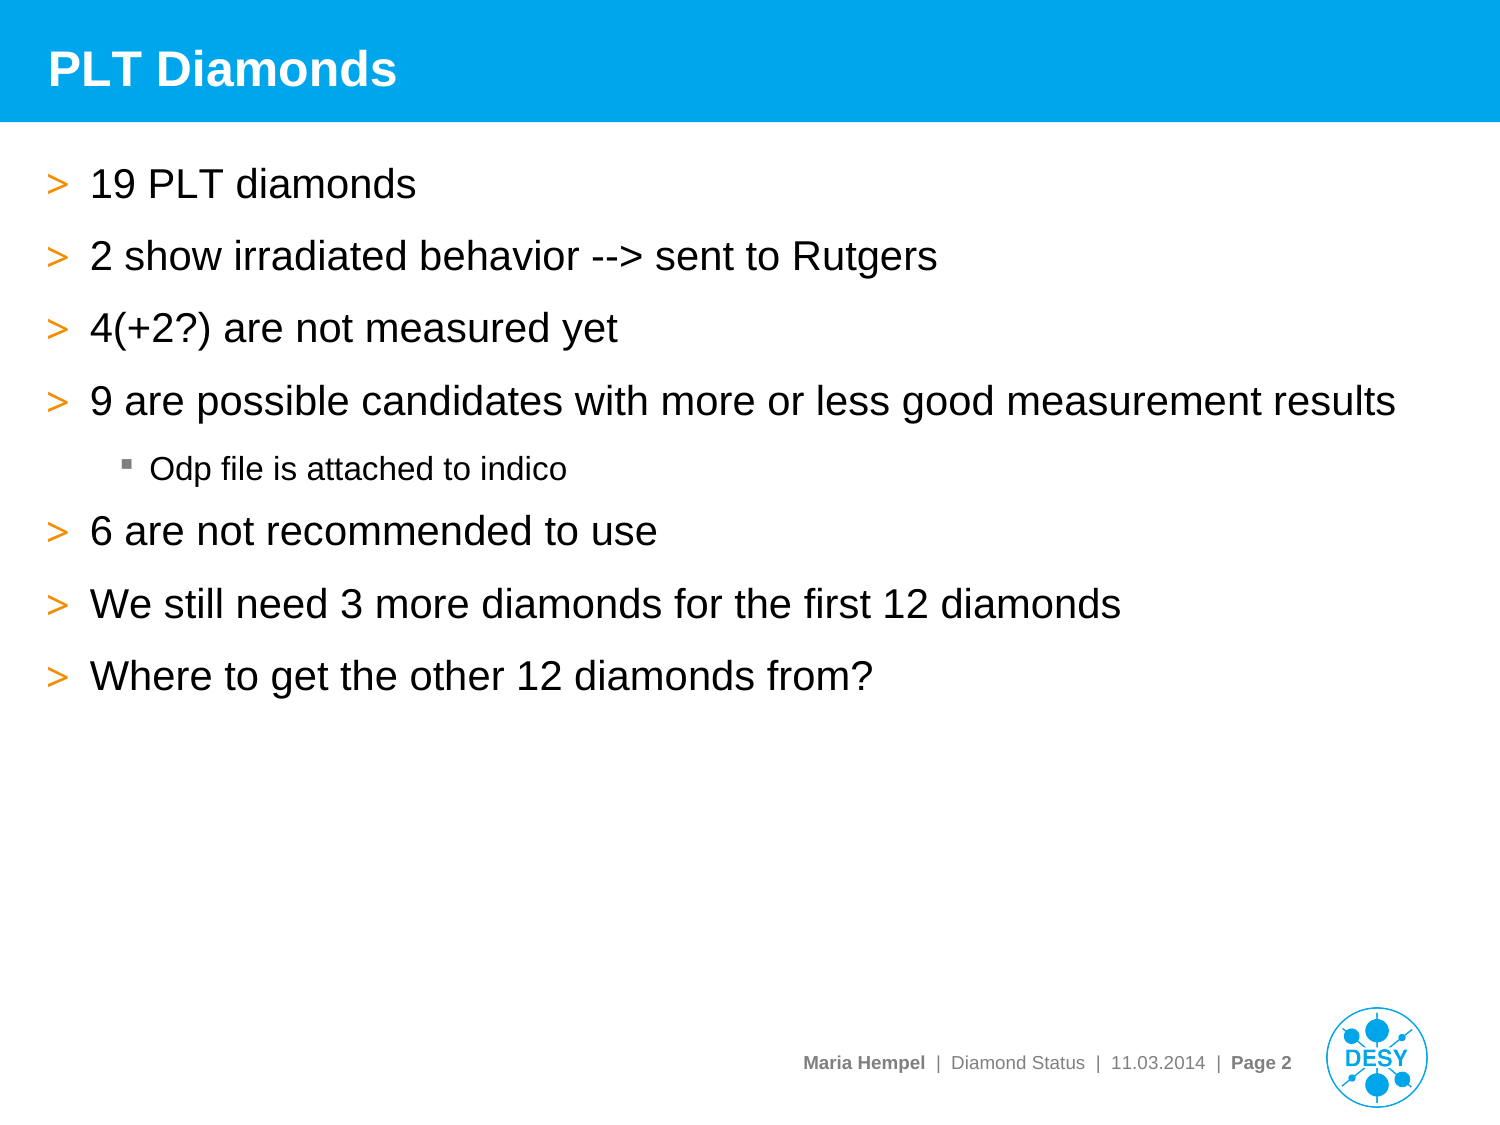

# PLT Diamonds
19 PLT diamonds
2 show irradiated behavior --> sent to Rutgers
4(+2?) are not measured yet
9 are possible candidates with more or less good measurement results
Odp file is attached to indico
6 are not recommended to use
We still need 3 more diamonds for the first 12 diamonds
Where to get the other 12 diamonds from?